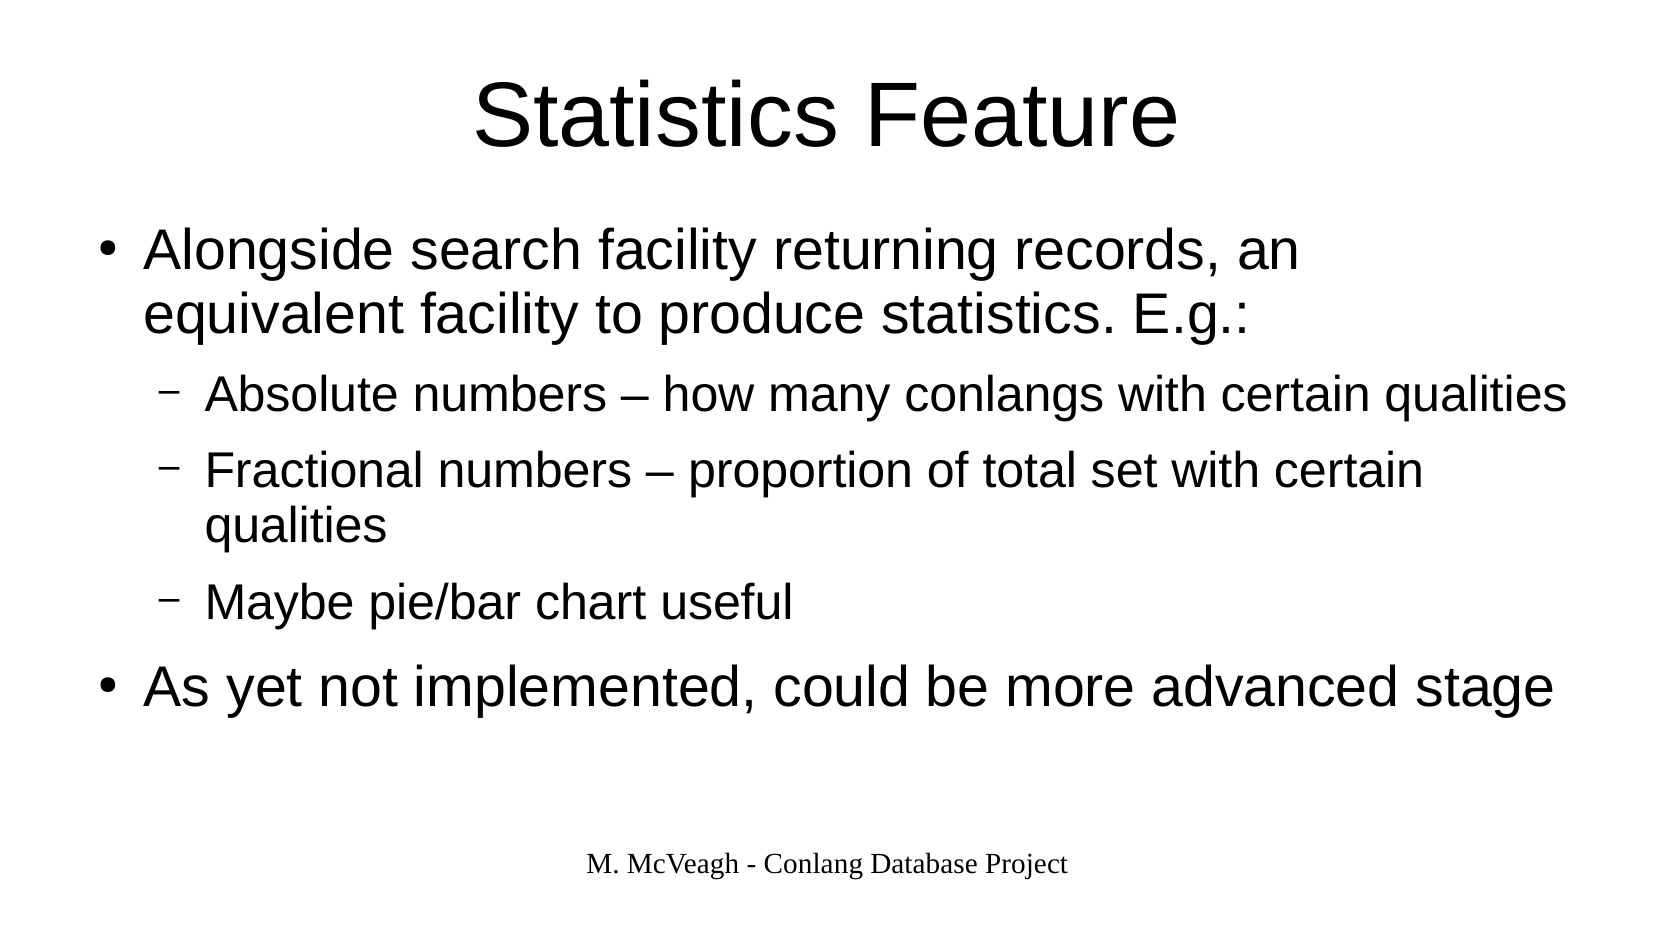

# Statistics Feature
Alongside search facility returning records, an equivalent facility to produce statistics. E.g.:
Absolute numbers – how many conlangs with certain qualities
Fractional numbers – proportion of total set with certain qualities
Maybe pie/bar chart useful
As yet not implemented, could be more advanced stage
M. McVeagh - Conlang Database Project